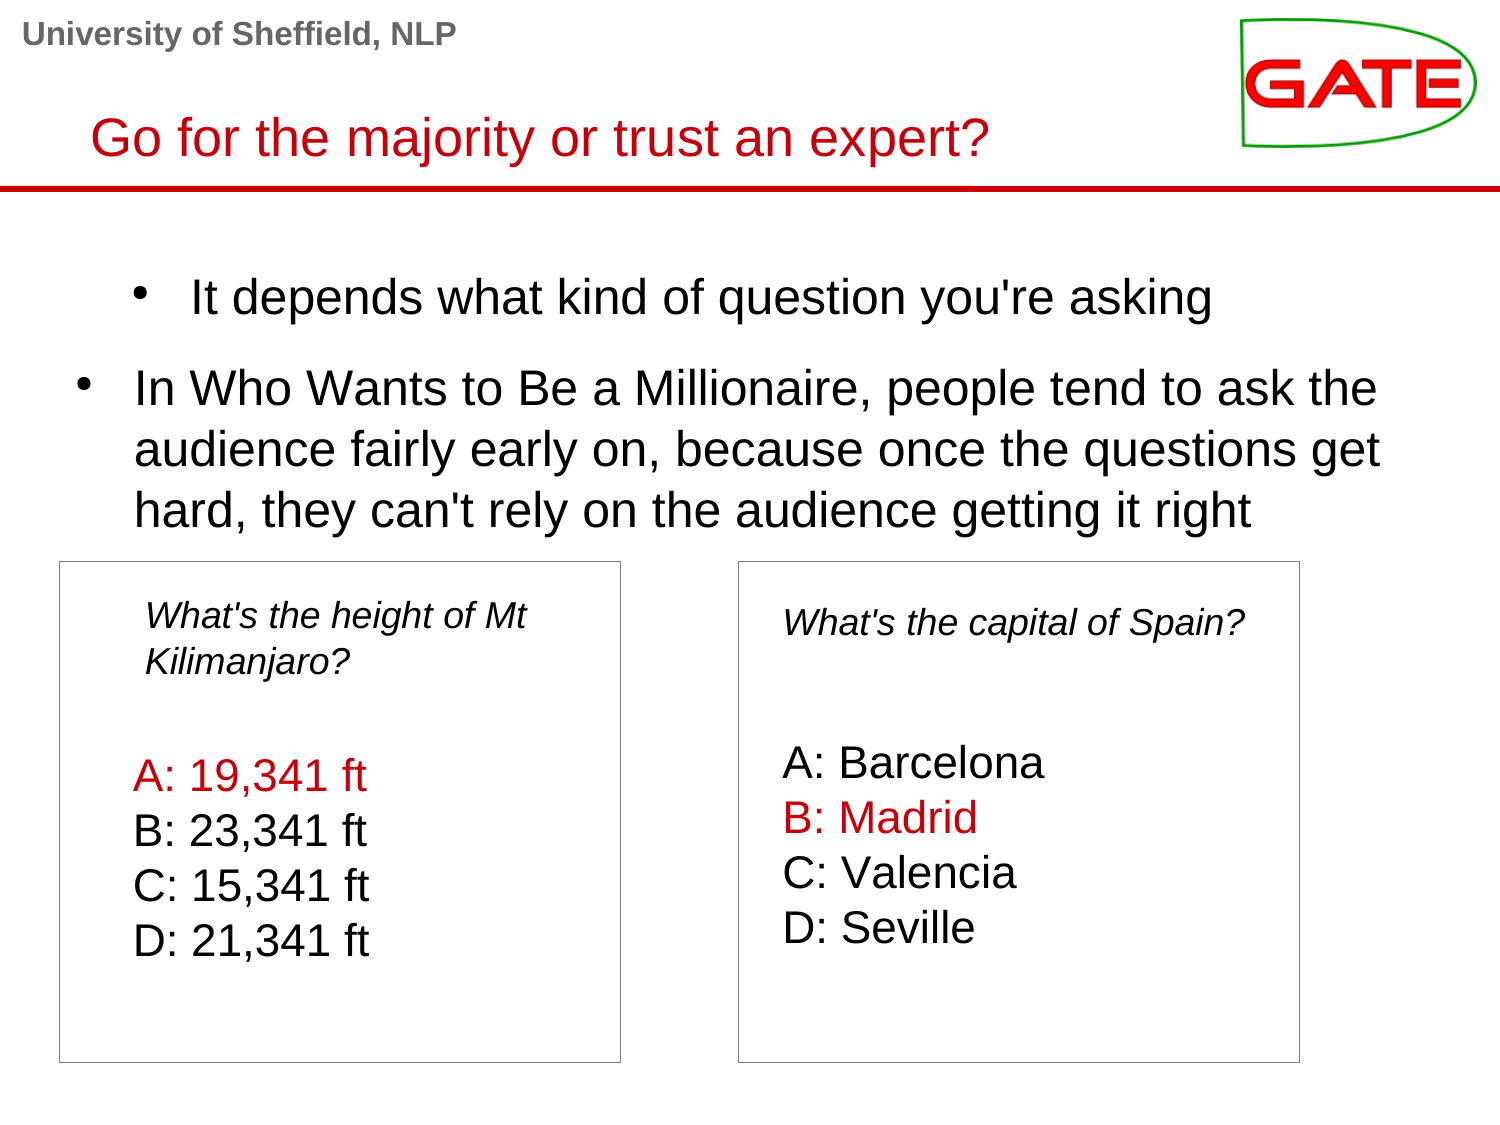

# Go for the majority or trust an expert?
It depends what kind of question you're asking
In Who Wants to Be a Millionaire, people tend to ask the audience fairly early on, because once the questions get hard, they can't rely on the audience getting it right
What's the height of Mt Kilimanjaro?
What's the capital of Spain?
A: Barcelona
B: Madrid
C: Valencia
D: Seville
A: 19,341 ft
B: 23,341 ft
C: 15,341 ft
D: 21,341 ft